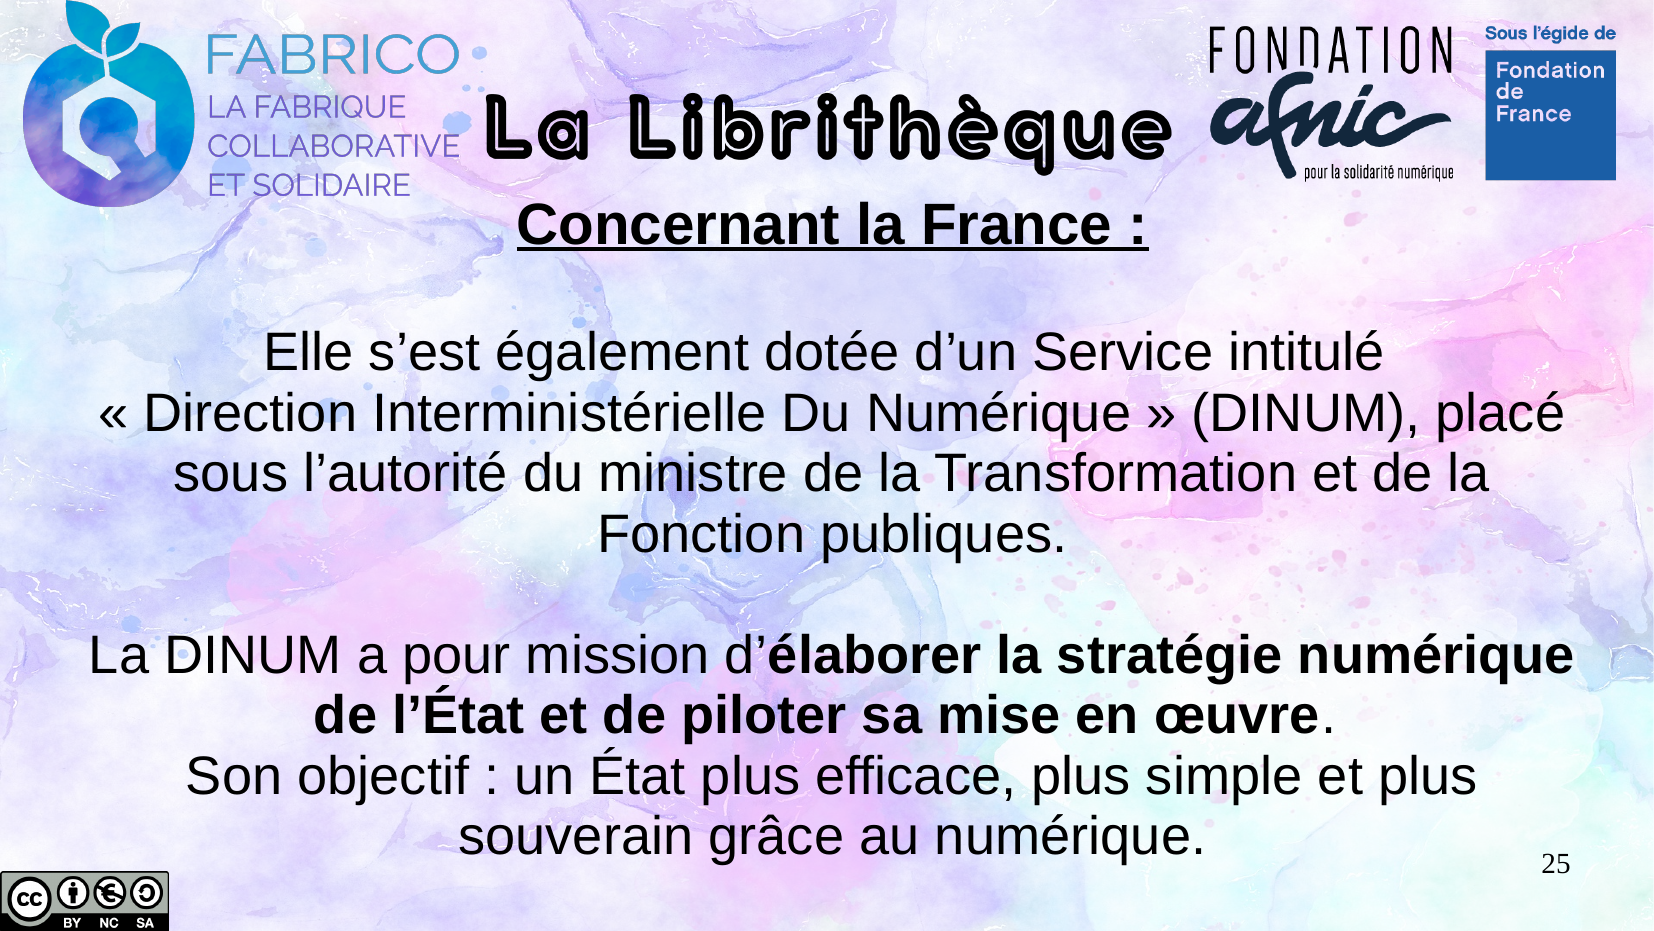

# Concernant la France :
Elle s’est également dotée d’un Service intitulé
« Direction Interministérielle Du Numérique » (DINUM), placé sous l’autorité du ministre de la Transformation et de la Fonction publiques.
La DINUM a pour mission d’élaborer la stratégie numérique de l’État et de piloter sa mise en œuvre.
Son objectif : un État plus efficace, plus simple et plus souverain grâce au numérique.
25